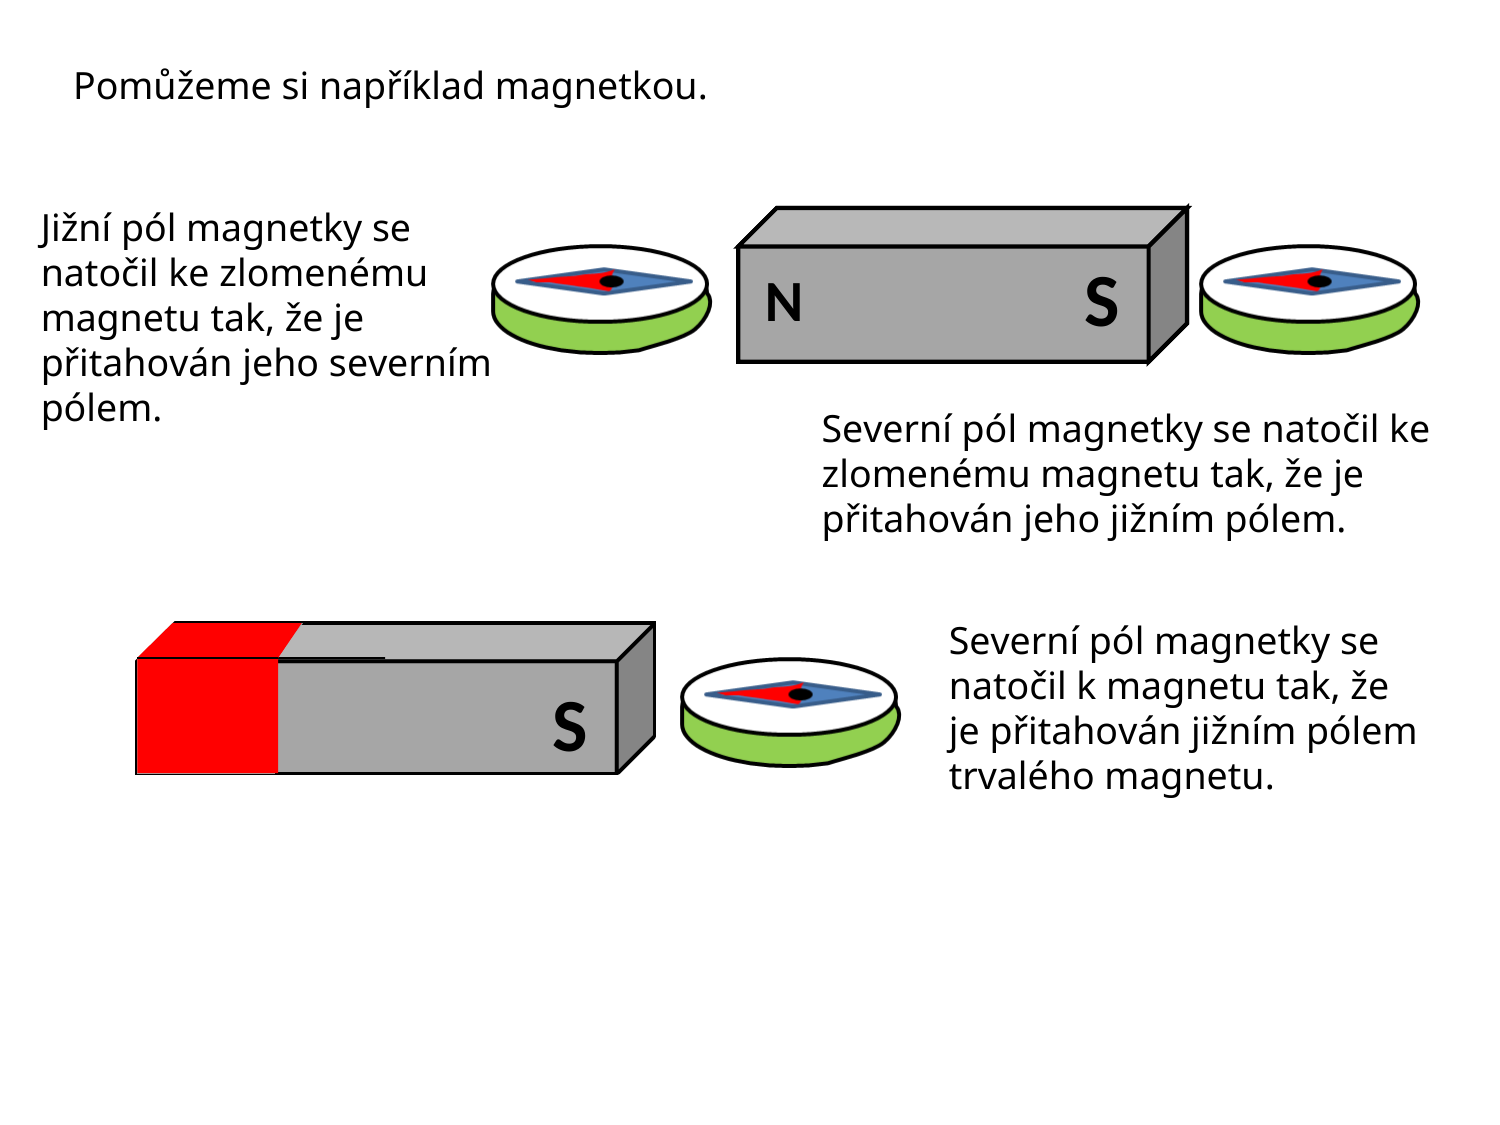

Pomůžeme si například magnetkou.
Jižní pól magnetky se
natočil ke zlomenému
magnetu tak, že je
přitahován jeho severním
pólem.
S
N
Severní pól magnetky se natočil ke
zlomenému magnetu tak, že je
přitahován jeho jižním pólem.
Severní pól magnetky se
natočil k magnetu tak, že
je přitahován jižním pólem
trvalého magnetu.
S